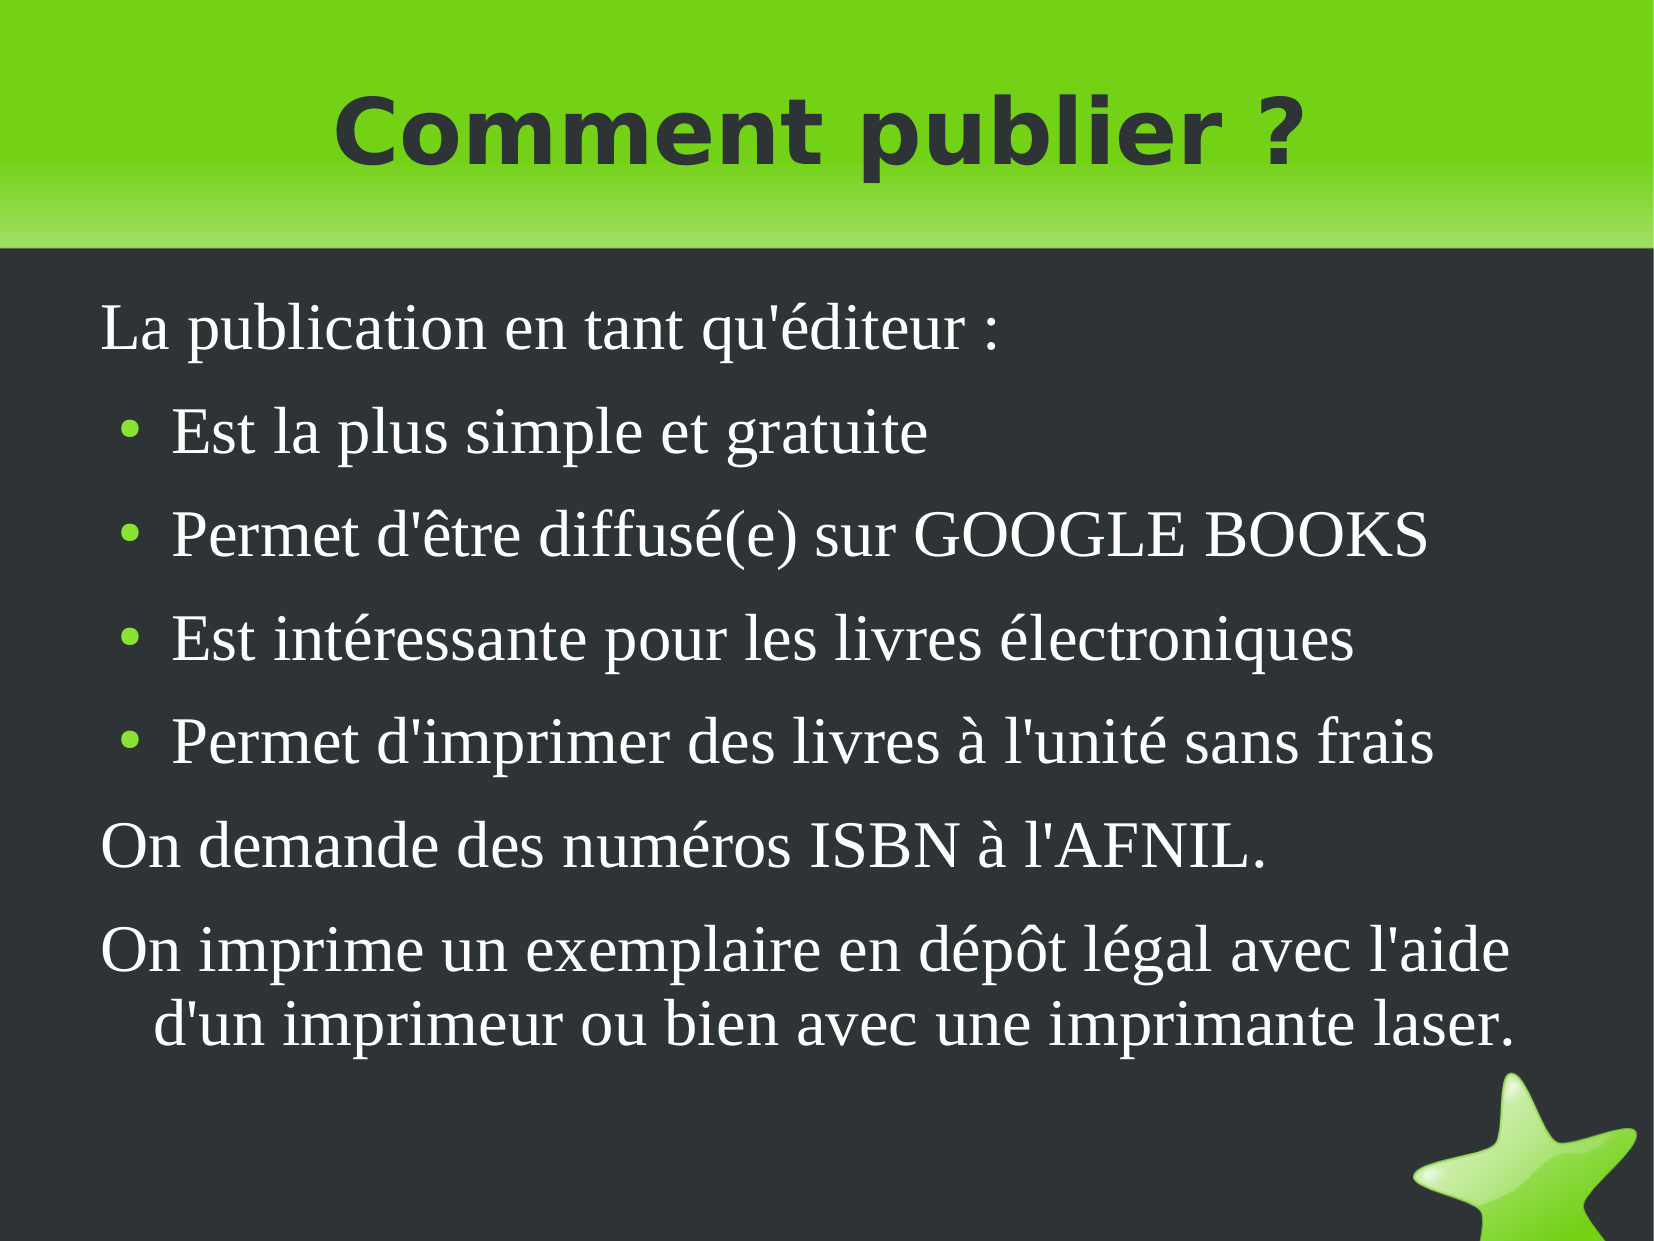

# Comment publier ?
La publication en tant qu'éditeur :
Est la plus simple et gratuite
Permet d'être diffusé(e) sur GOOGLE BOOKS
Est intéressante pour les livres électroniques
Permet d'imprimer des livres à l'unité sans frais
On demande des numéros ISBN à l'AFNIL.
On imprime un exemplaire en dépôt légal avec l'aide d'un imprimeur ou bien avec une imprimante laser.